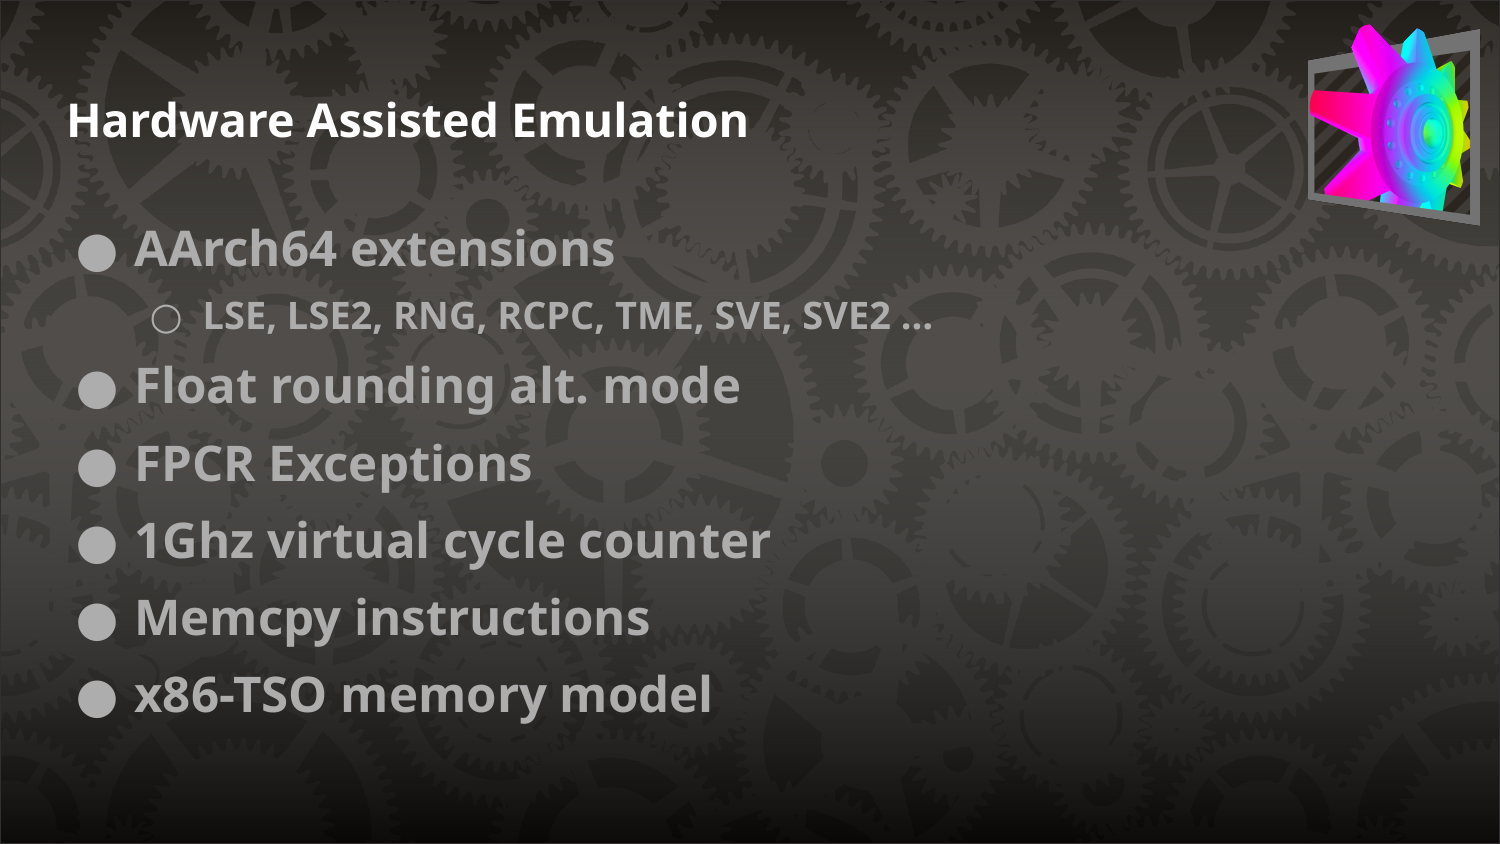

# Hardware Assisted Emulation
AArch64 extensions
LSE, LSE2, RNG, RCPC, TME, SVE, SVE2 …
Float rounding alt. mode
FPCR Exceptions
1Ghz virtual cycle counter
Memcpy instructions
x86-TSO memory model